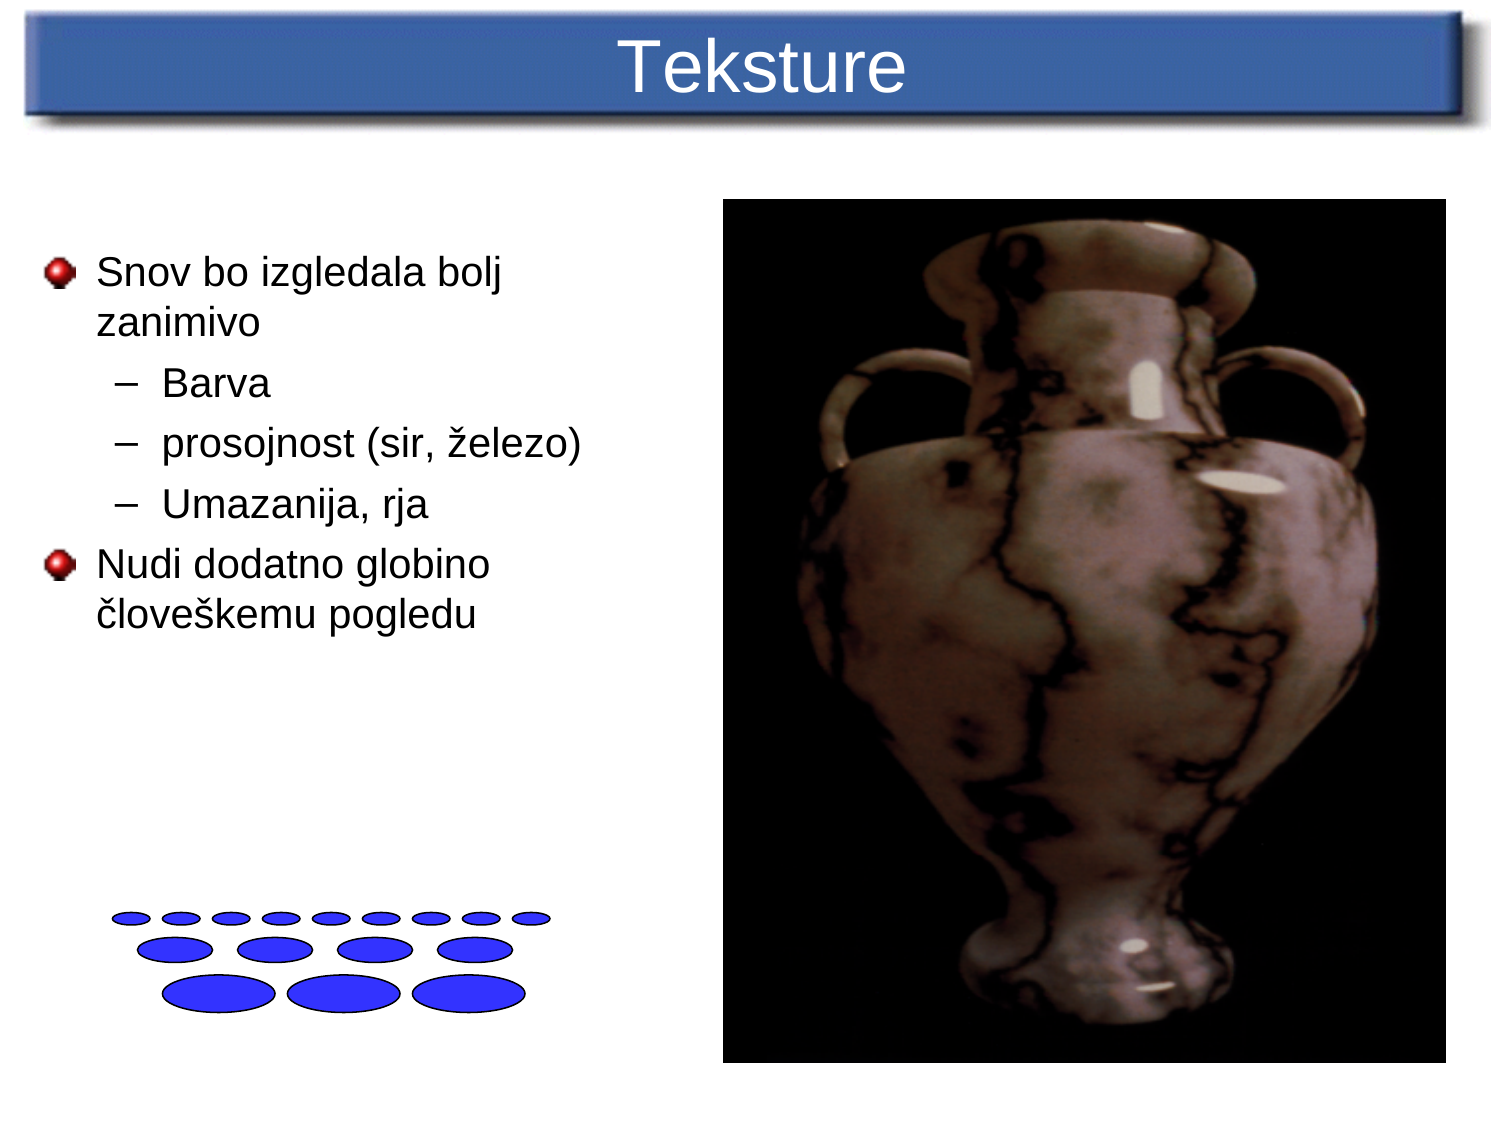

# Teksture
Snov bo izgledala bolj zanimivo
Barva
prosojnost (sir, železo)
Umazanija, rja
Nudi dodatno globino človeškemu pogledu